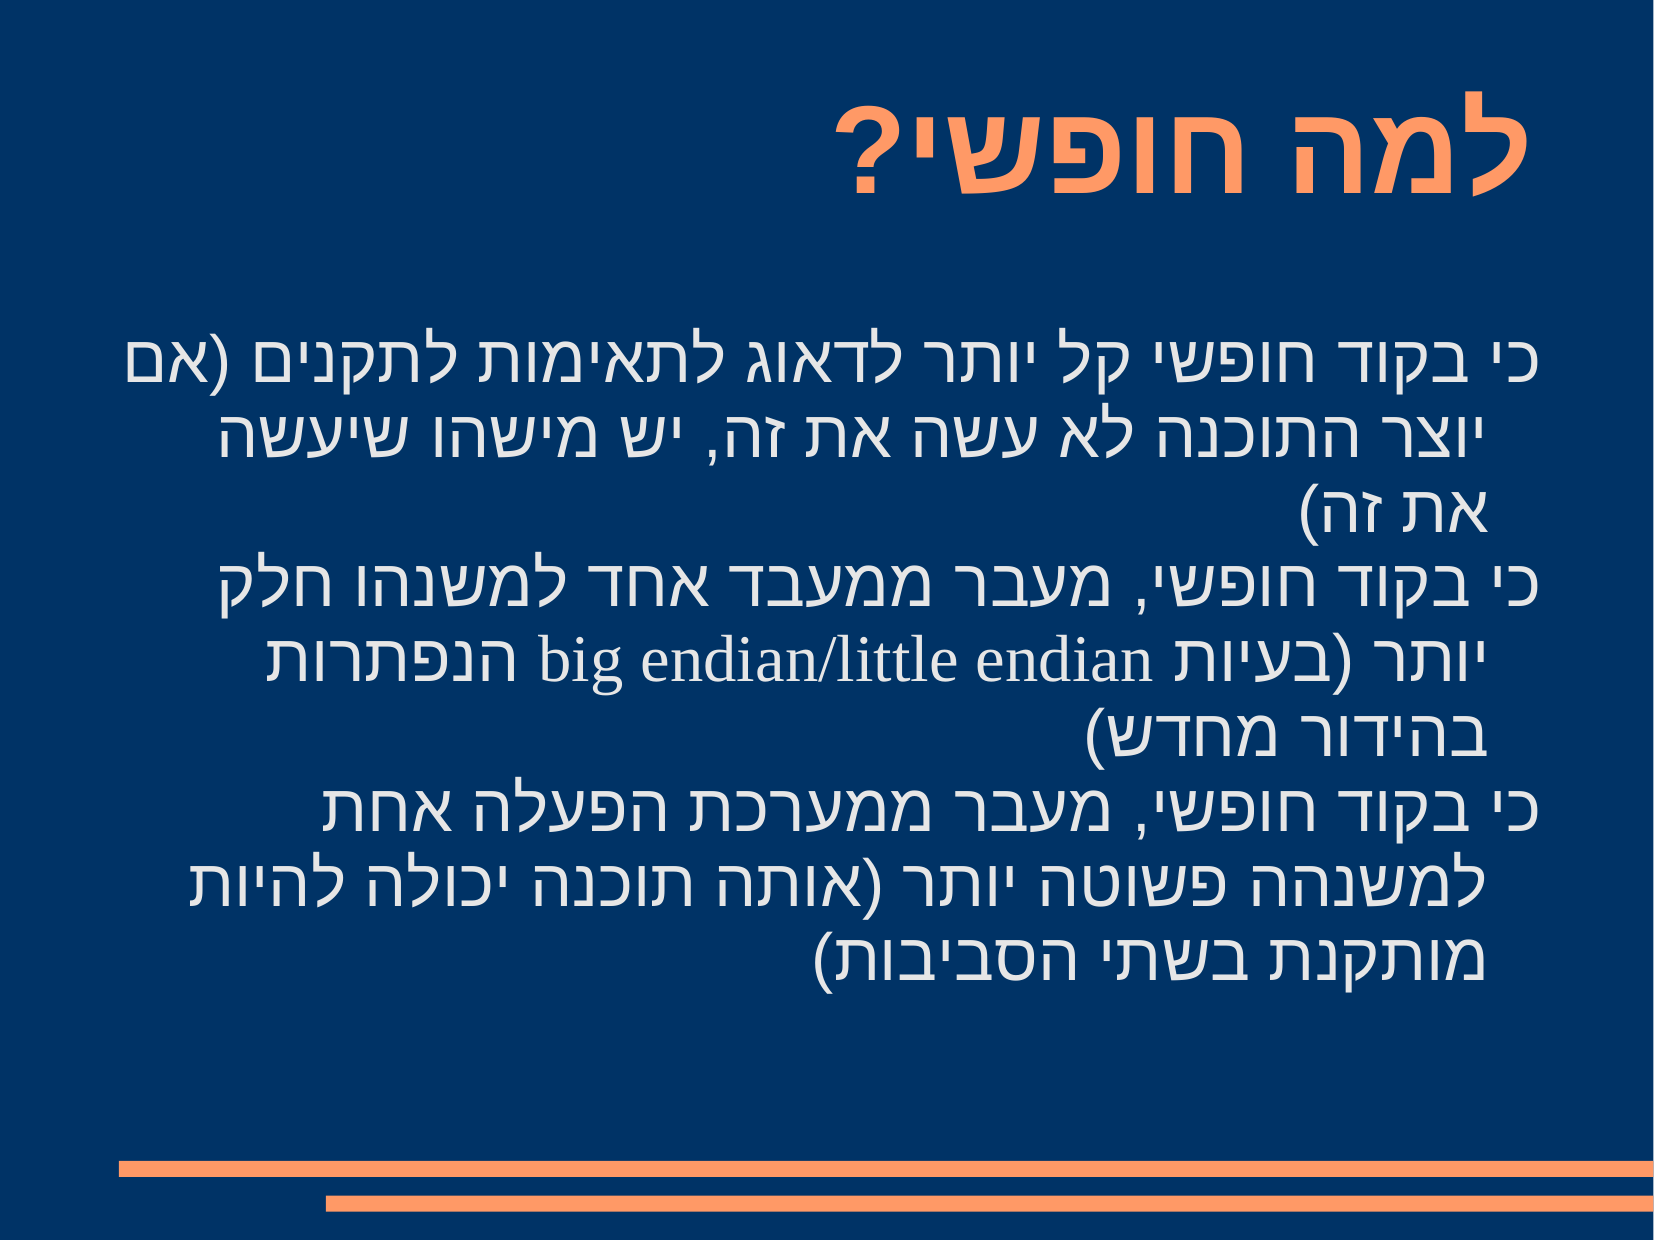

# למה חופשי?
כי בקוד חופשי קל יותר לדאוג לתאימות לתקנים (אם יוצר התוכנה לא עשה את זה, יש מישהו שיעשה את זה)
כי בקוד חופשי, מעבר ממעבד אחד למשנהו חלק יותר (בעיות big endian/little endian הנפתרות בהידור מחדש)
כי בקוד חופשי, מעבר ממערכת הפעלה אחת למשנהה פשוטה יותר (אותה תוכנה יכולה להיות מותקנת בשתי הסביבות)